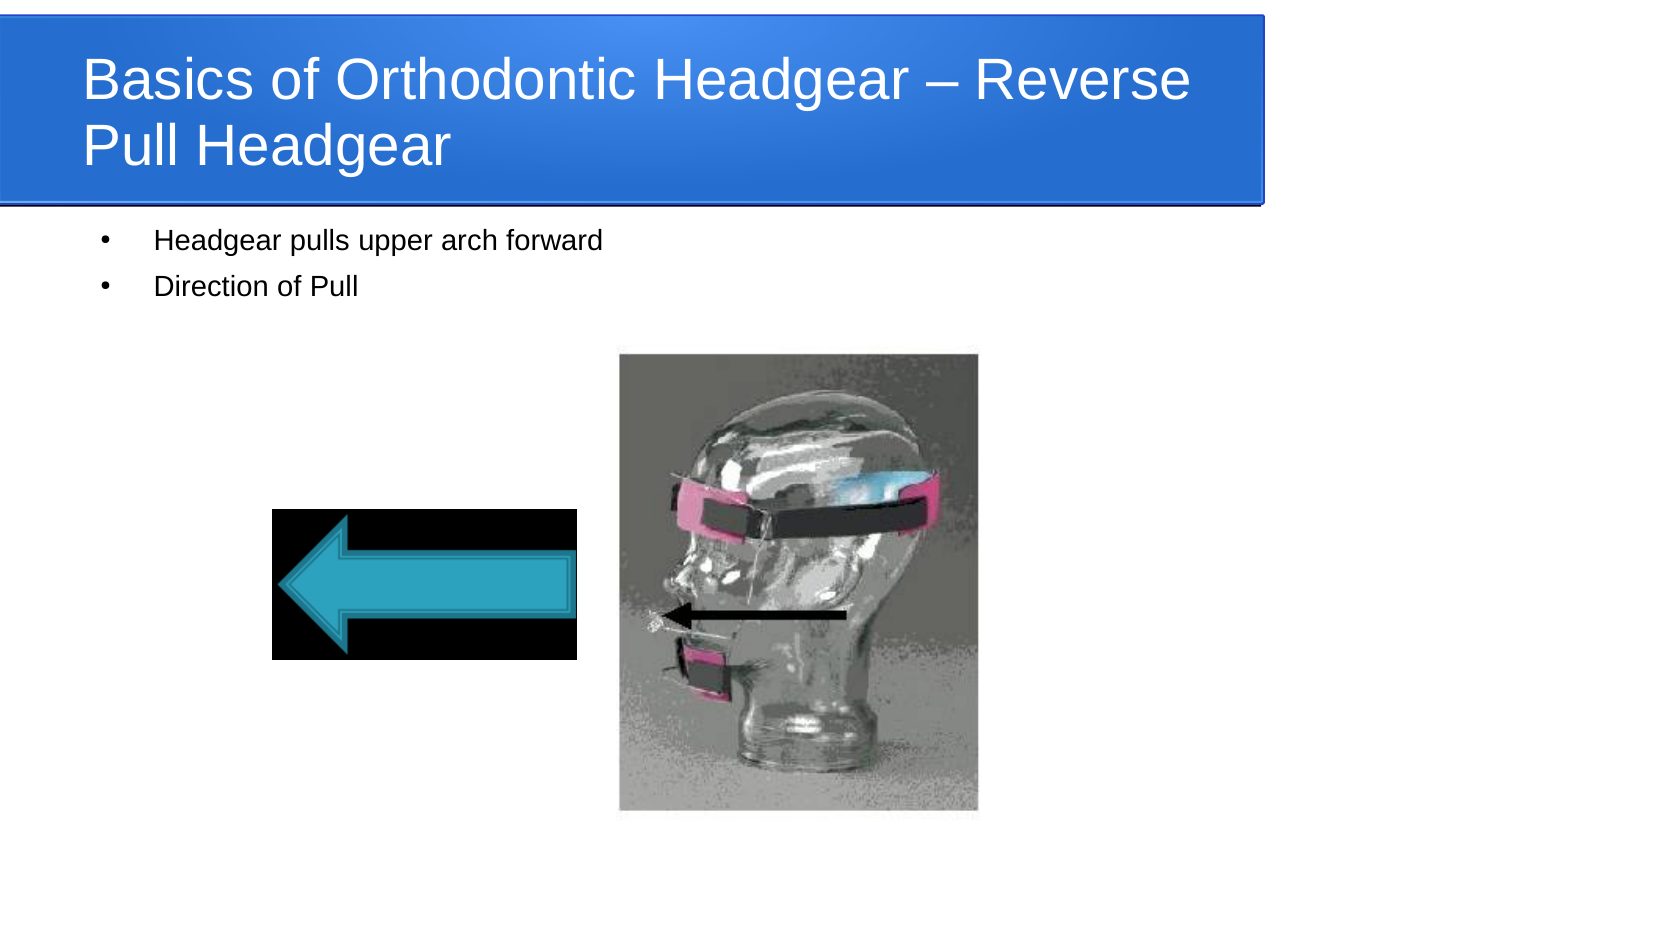

# Basics of Orthodontic Headgear – Reverse Pull Headgear
Headgear pulls upper arch forward
Direction of Pull